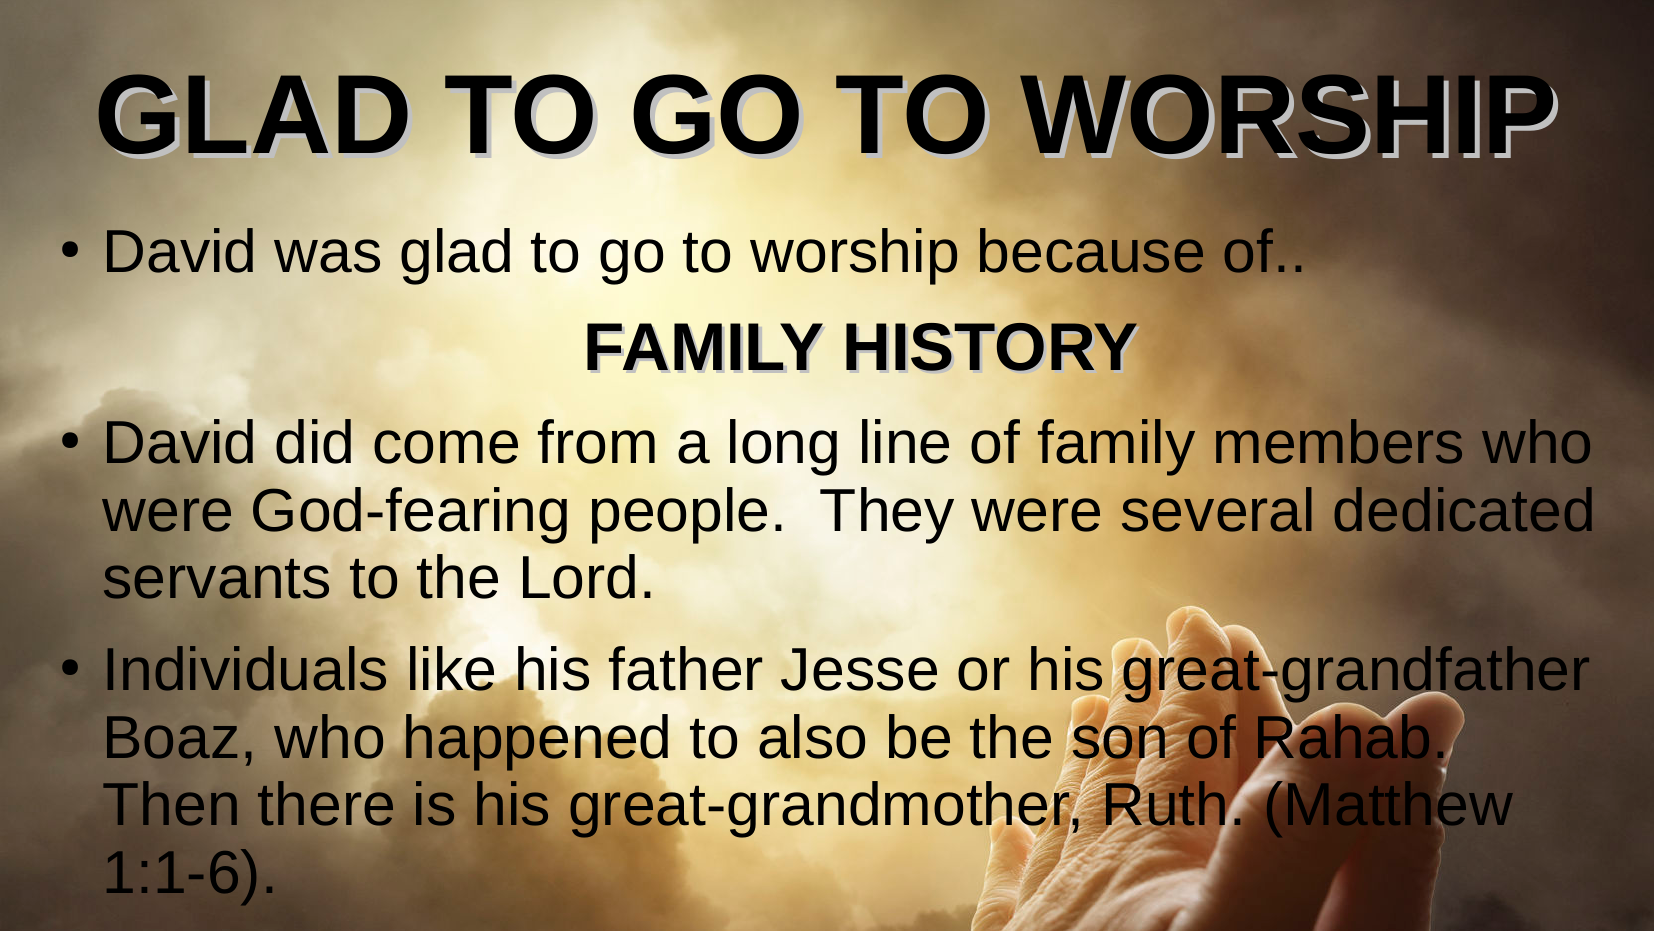

# GLAD TO GO TO WORSHIP
David was glad to go to worship because of..
FAMILY HISTORY
David did come from a long line of family members who were God-fearing people. They were several dedicated servants to the Lord.
Individuals like his father Jesse or his great-grandfather Boaz, who happened to also be the son of Rahab. Then there is his great-grandmother, Ruth. (Matthew 1:1-6).